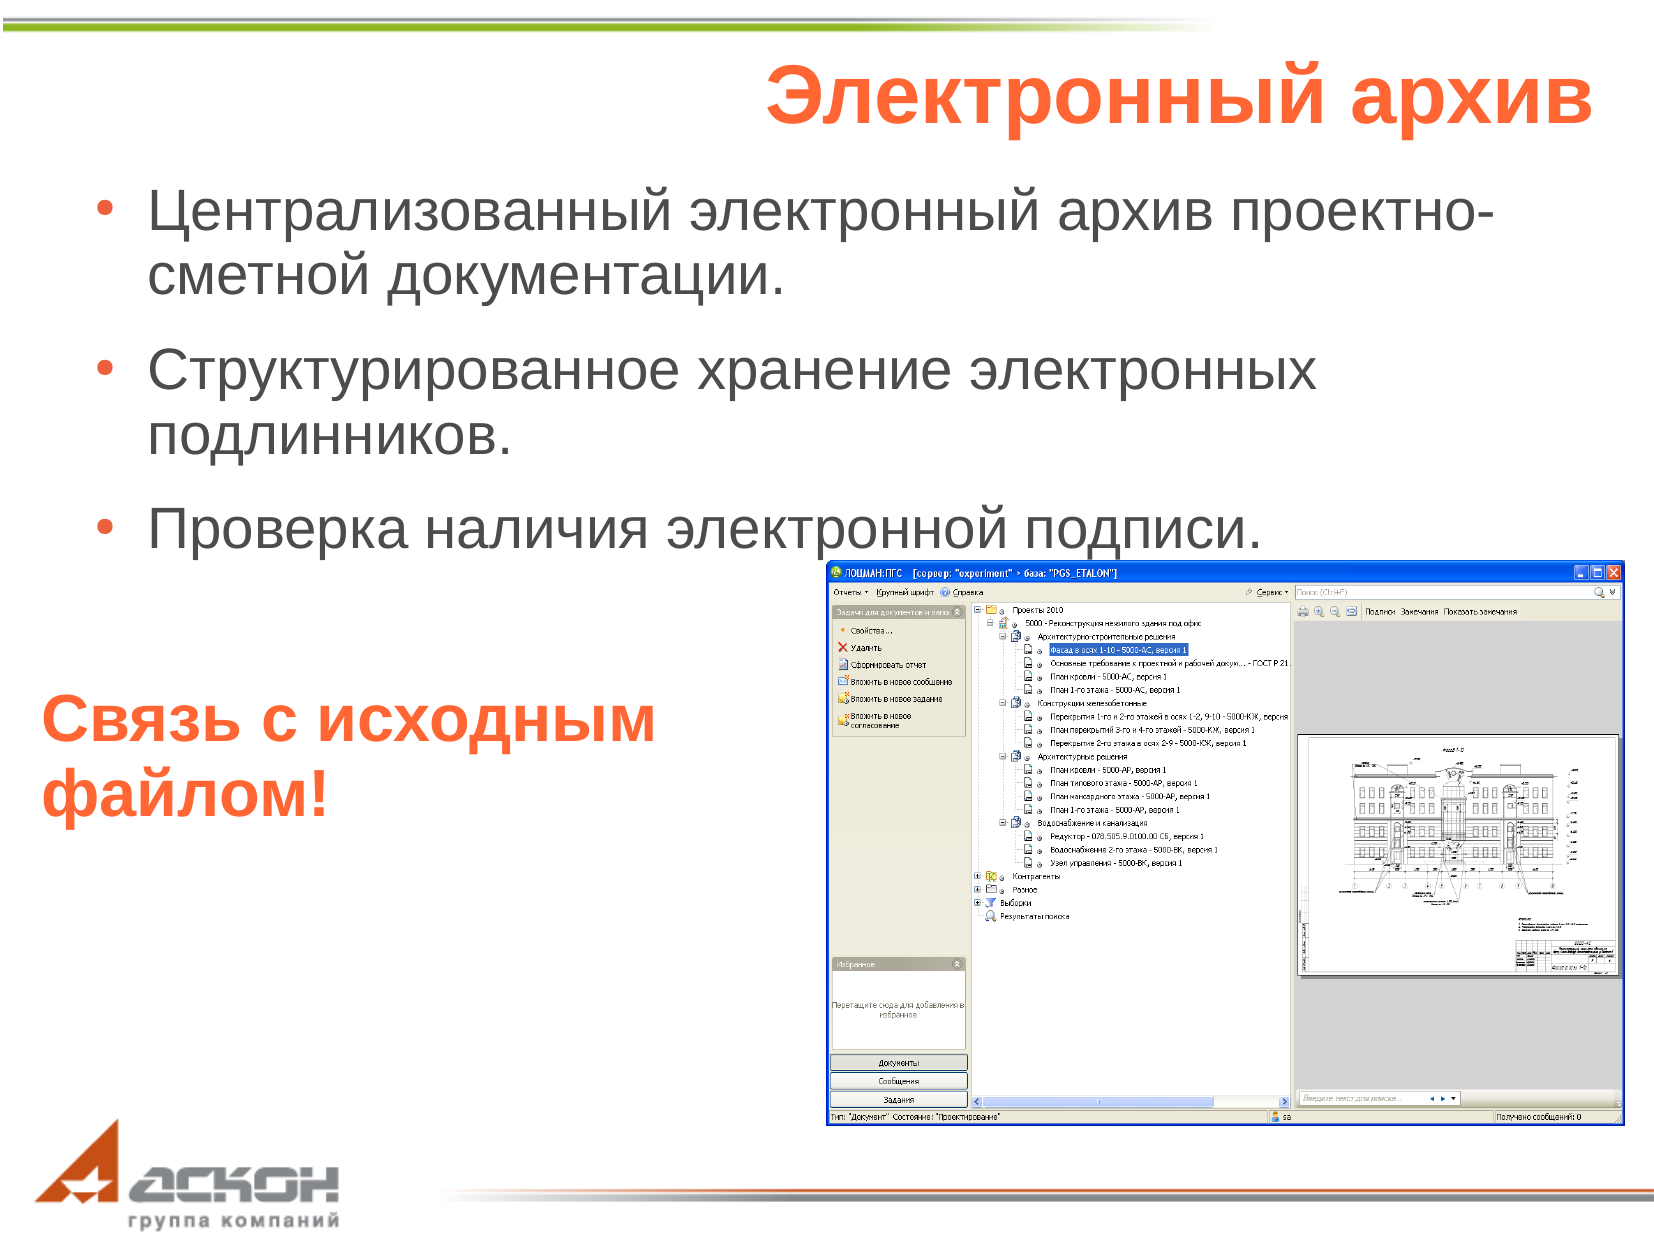

Электронный архив
# Централизованный электронный архив проектно-сметной документации.
Структурированное хранение электронных подлинников.
Проверка наличия электронной подписи.
Связь с исходным файлом!